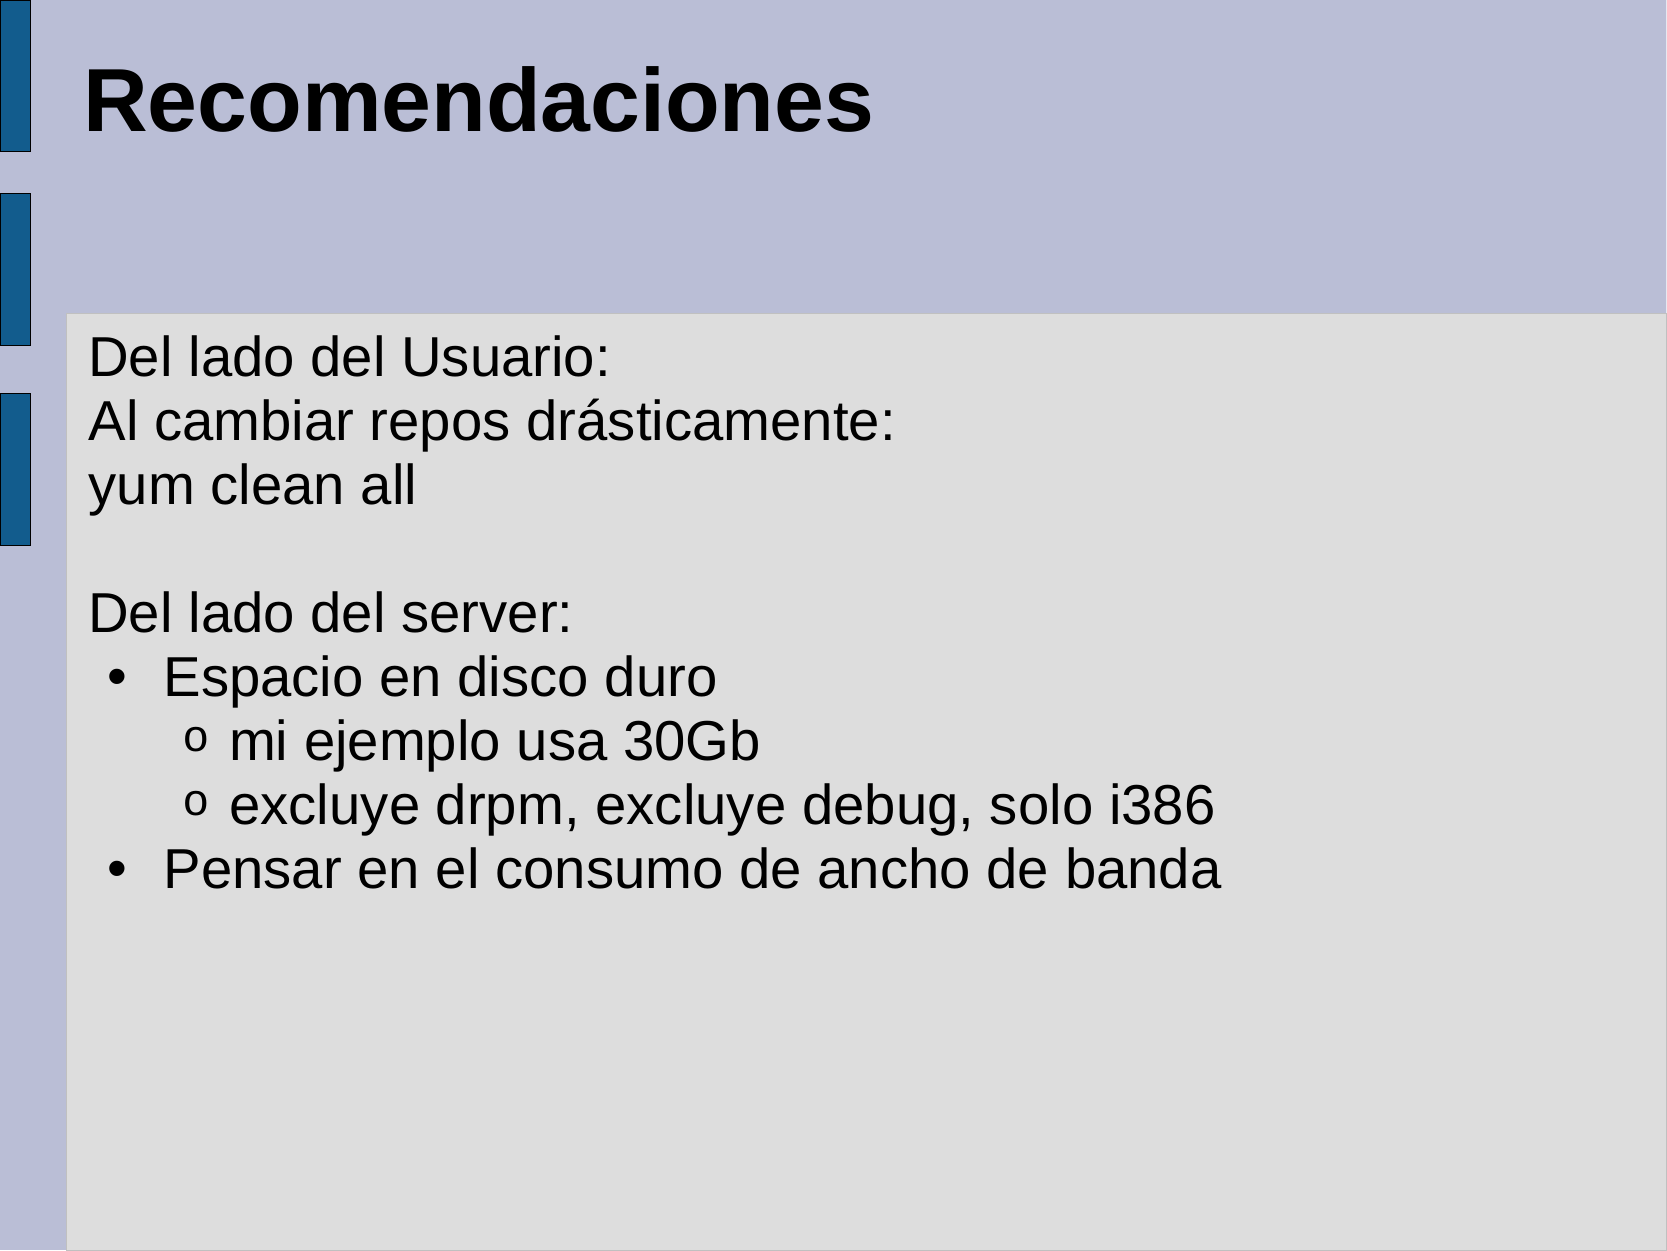

# Recomendaciones
Del lado del Usuario:
Al cambiar repos drásticamente:
yum clean all
Del lado del server:
Espacio en disco duro
mi ejemplo usa 30Gb
excluye drpm, excluye debug, solo i386
Pensar en el consumo de ancho de banda